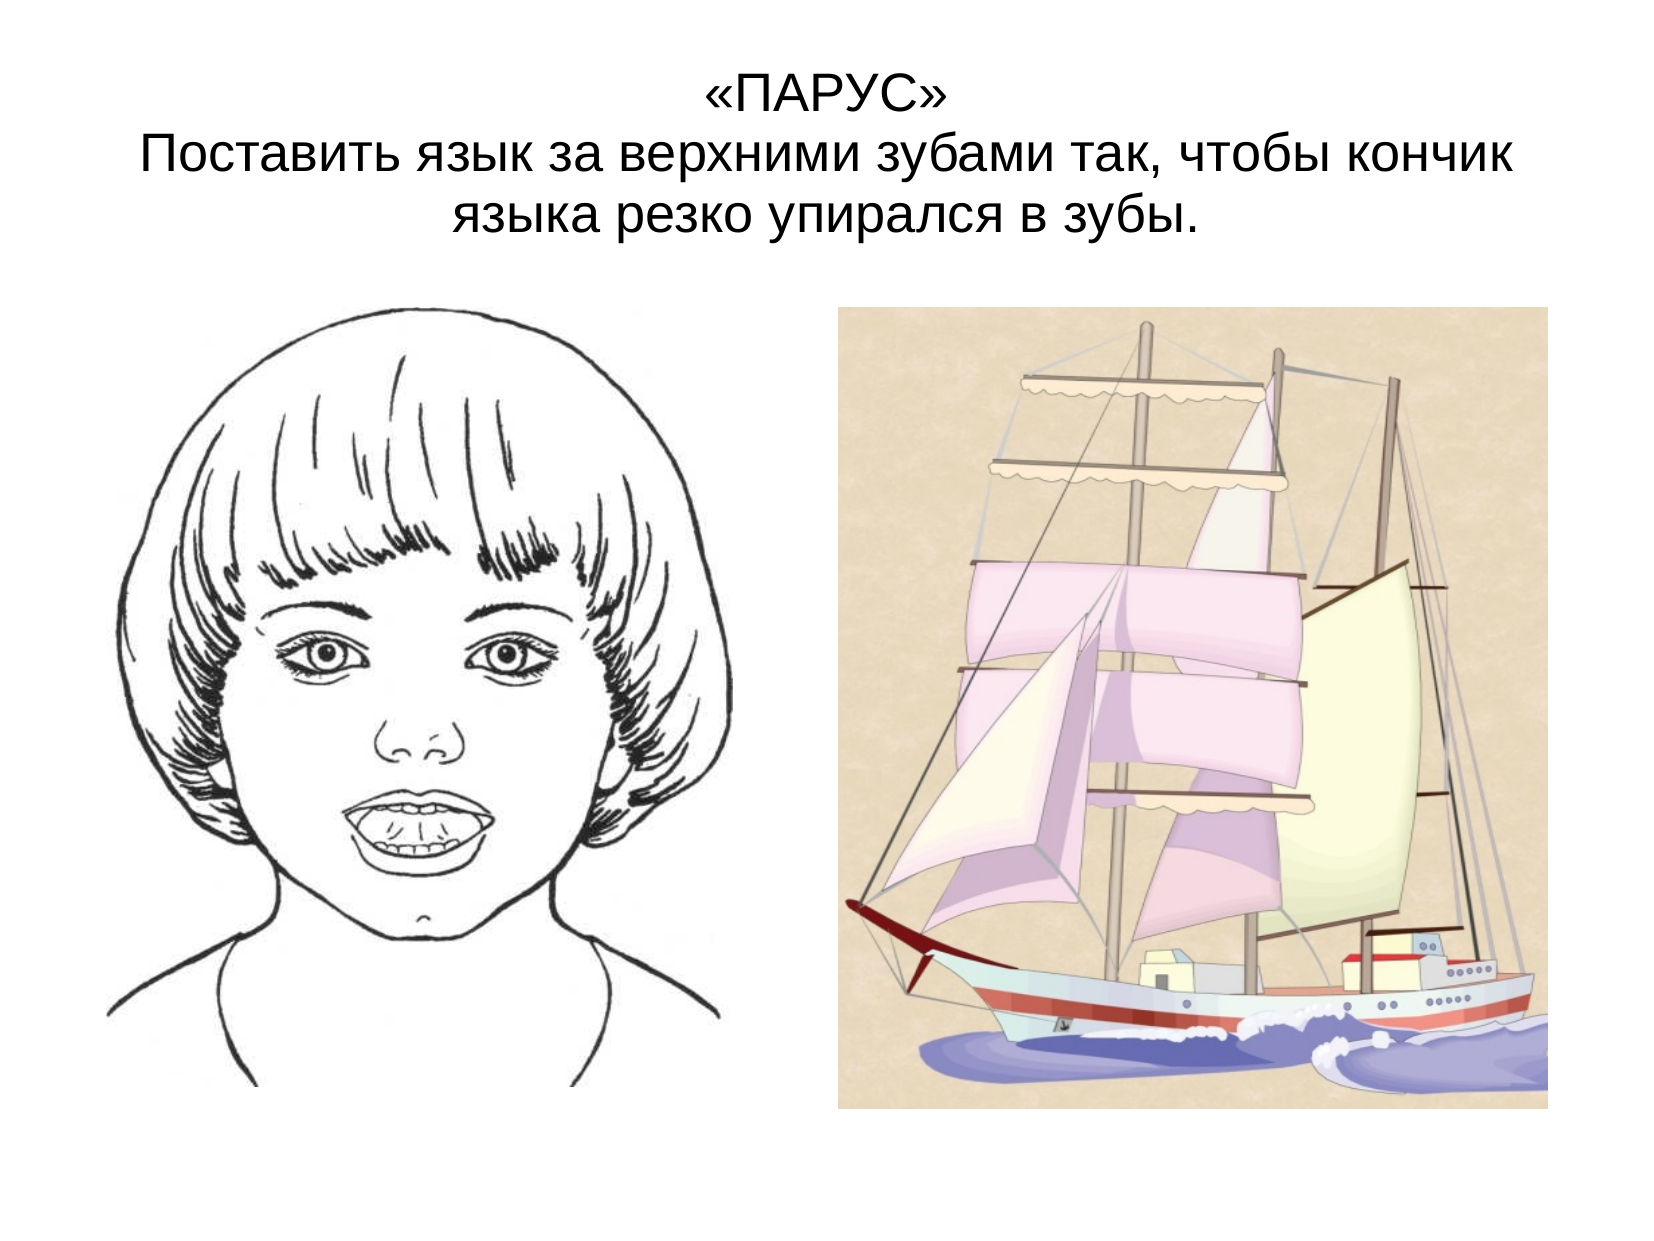

# «ПАРУС» Поставить язык за верхними зубами так, чтобы кончик языка резко упирался в зубы.